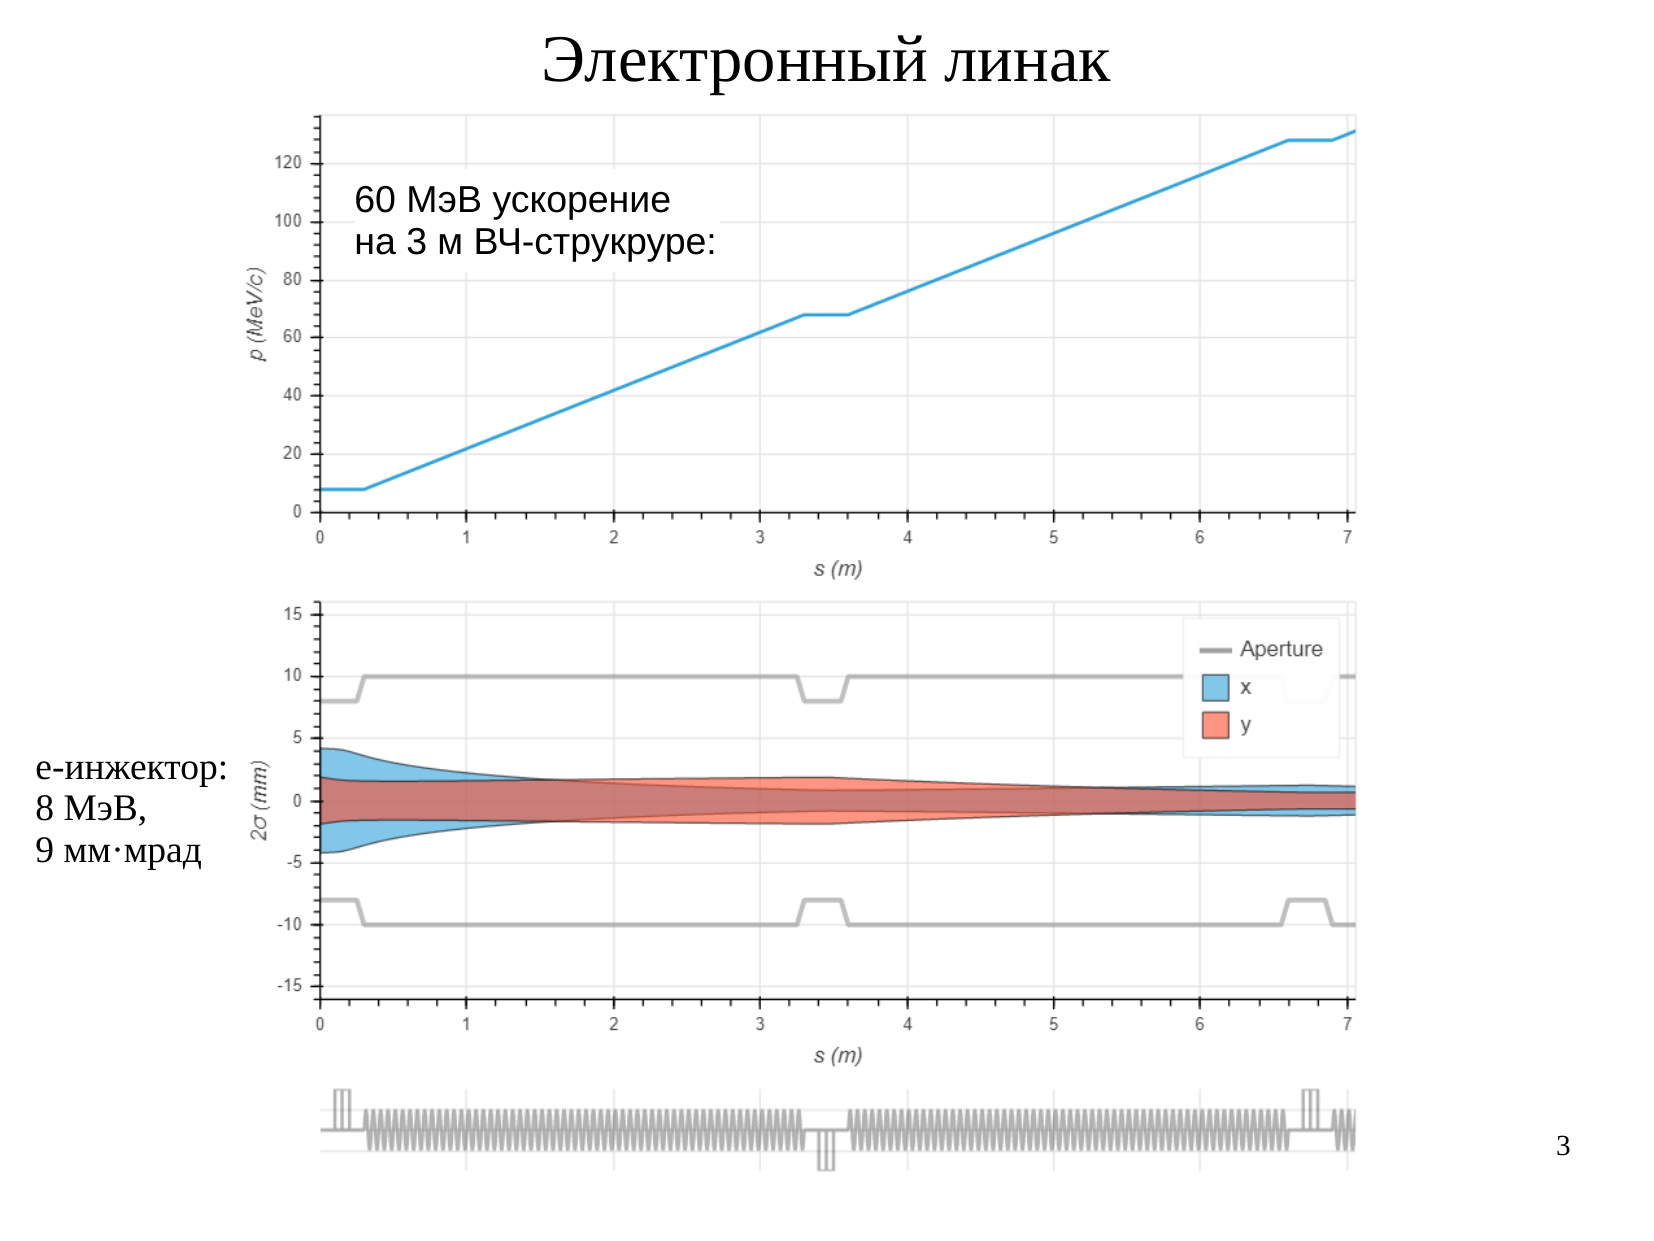

# Электронный линак
60 МэВ ускорение на 3 м ВЧ-струкруре:
e-инжектор:
8 МэВ,
9 мм·мрад
3